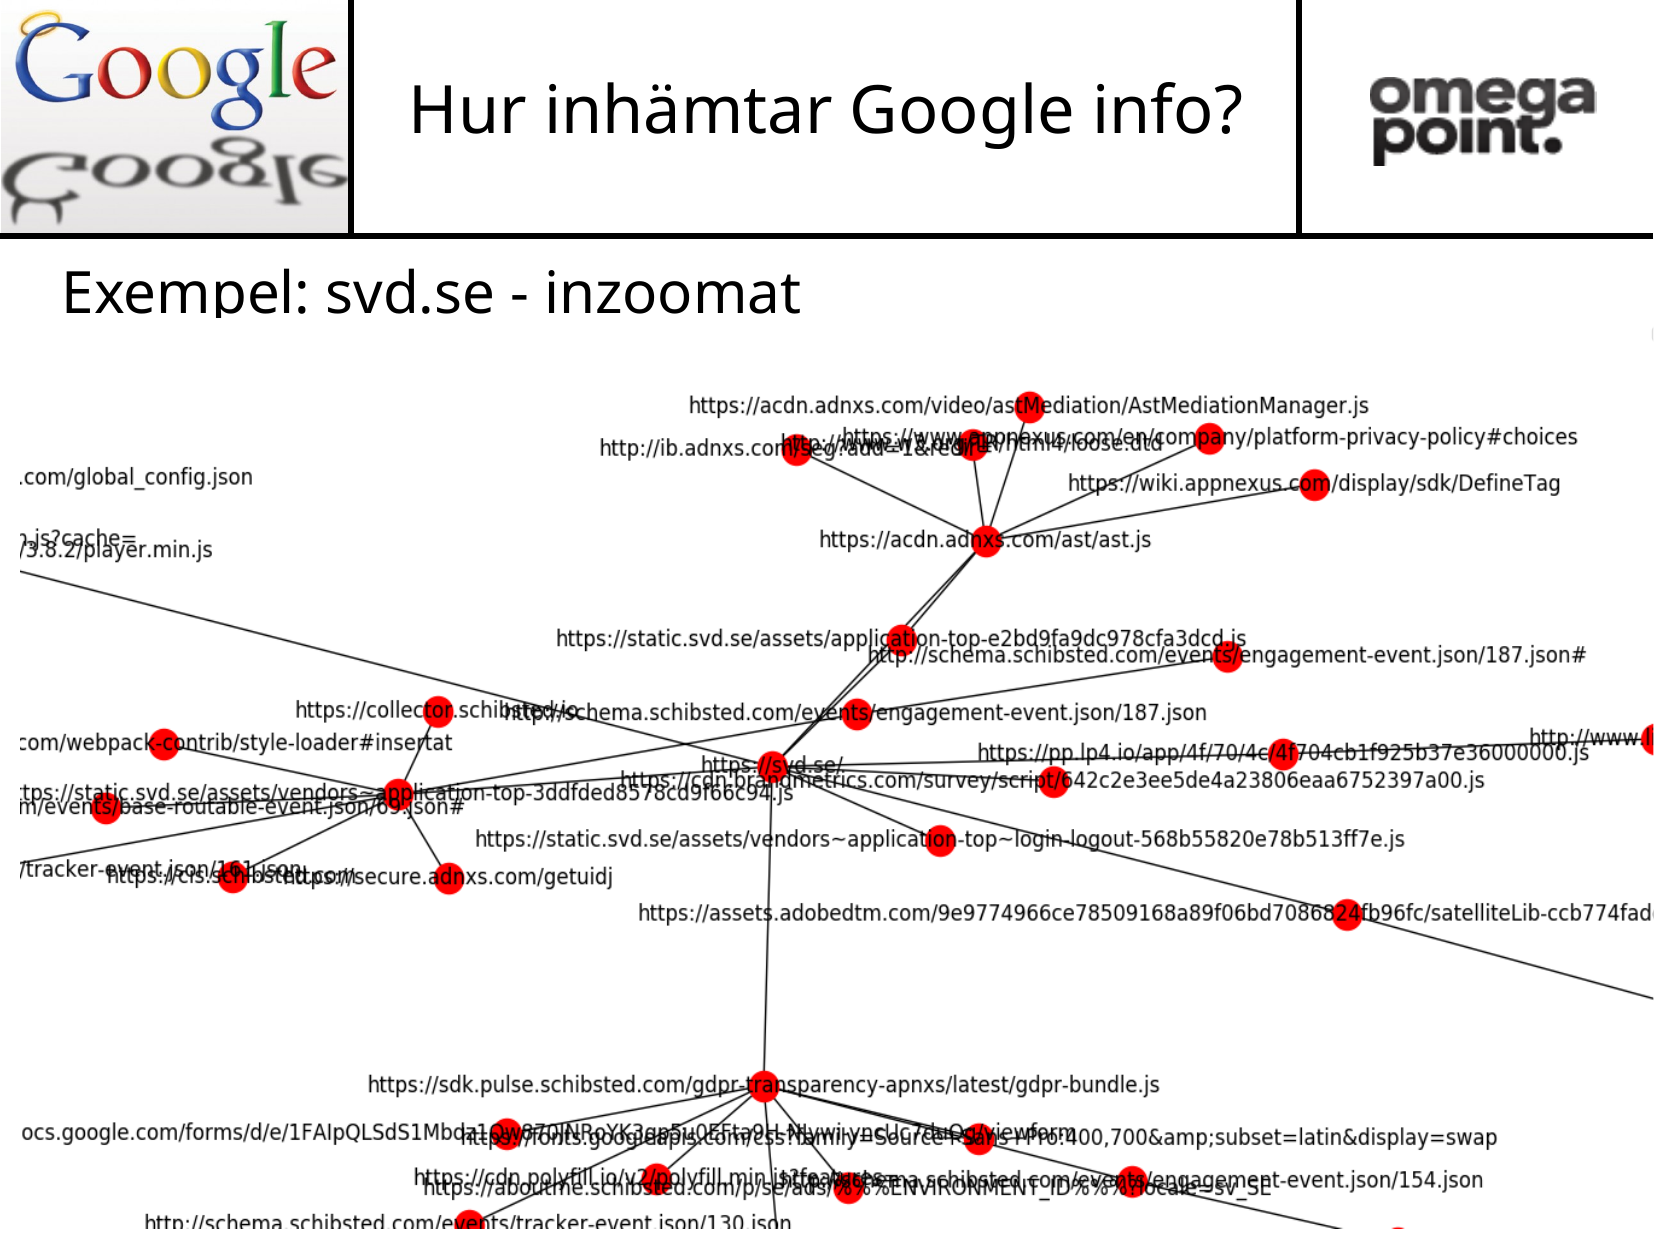

Hur inhämtar Google info?
Exempel: svd.se - inzoomat